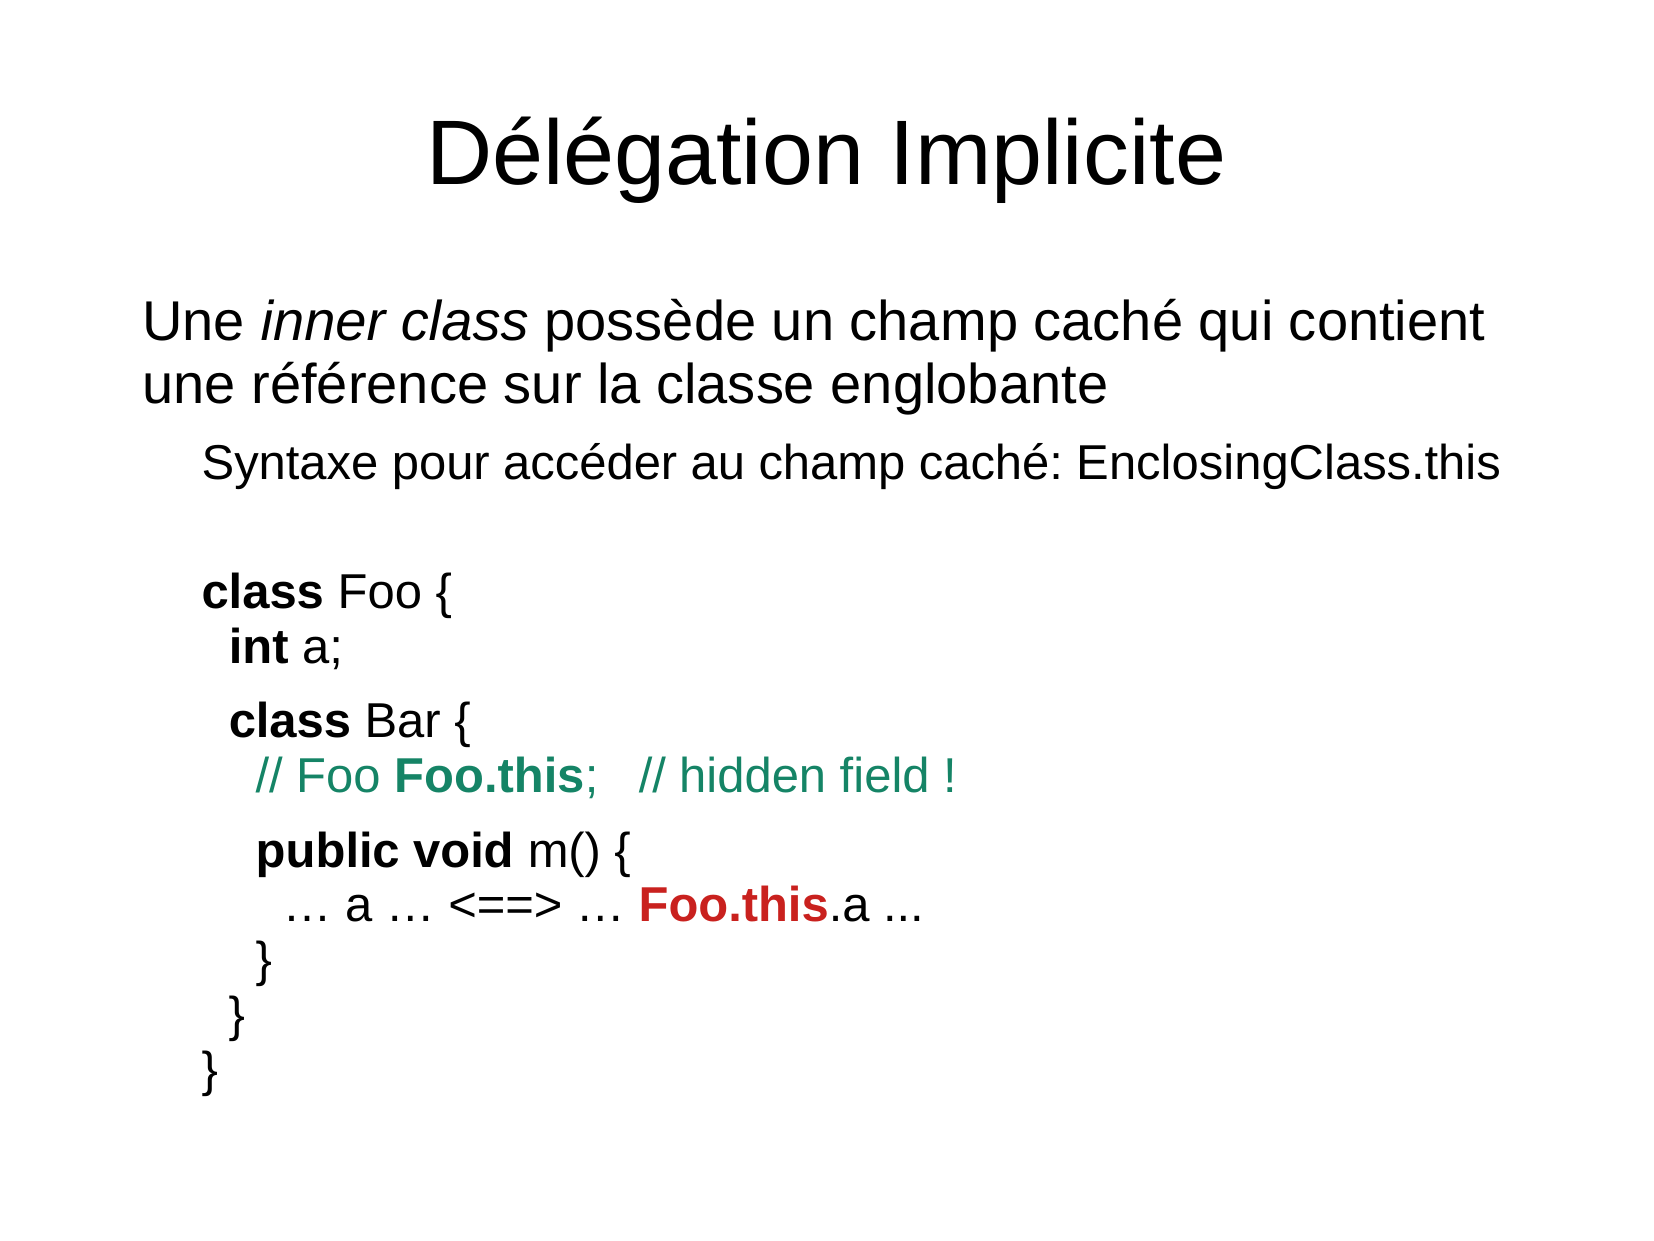

# Délégation Implicite
Une inner class possède un champ caché qui contient une référence sur la classe englobante
Syntaxe pour accéder au champ caché: EnclosingClass.this
class Foo {
 int a;
 class Bar {
 // Foo Foo.this; // hidden field !
 public void m() {
 … a … <==> … Foo.this.a ...
 }
 }
}